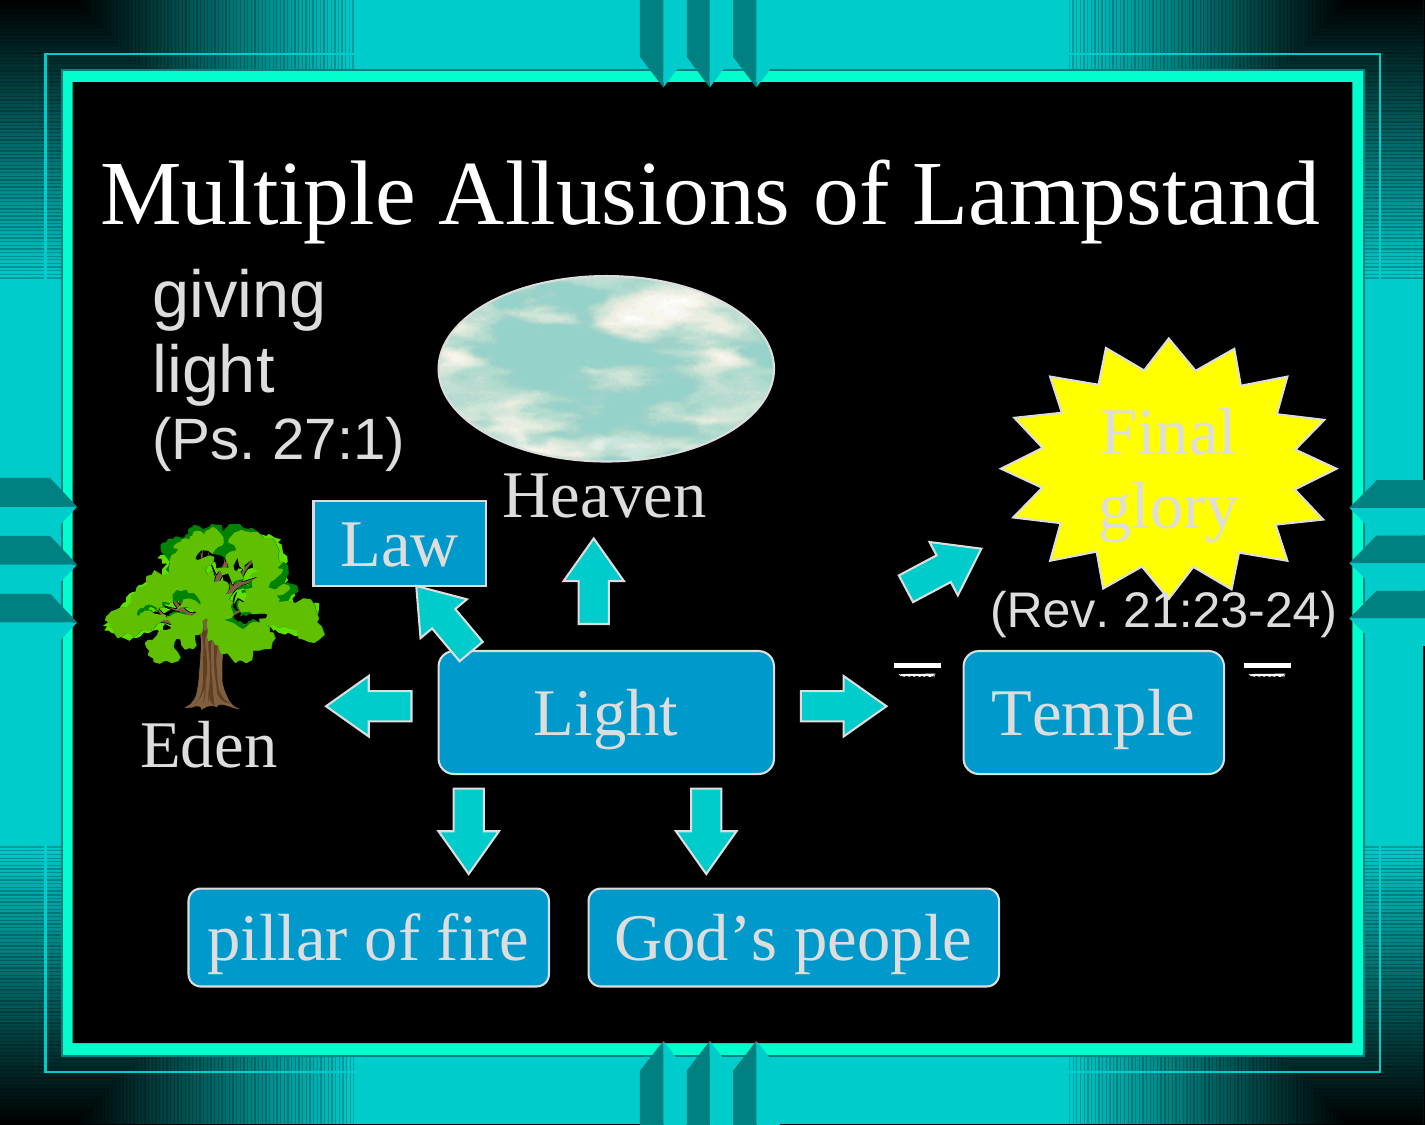

# Multiple Allusions of Lampstand
giving light
(Ps. 27:1)
Final
glory
Heaven
Law
(Rev. 21:23-24)
Light
Temple
Eden
pillar of fire
God’s people